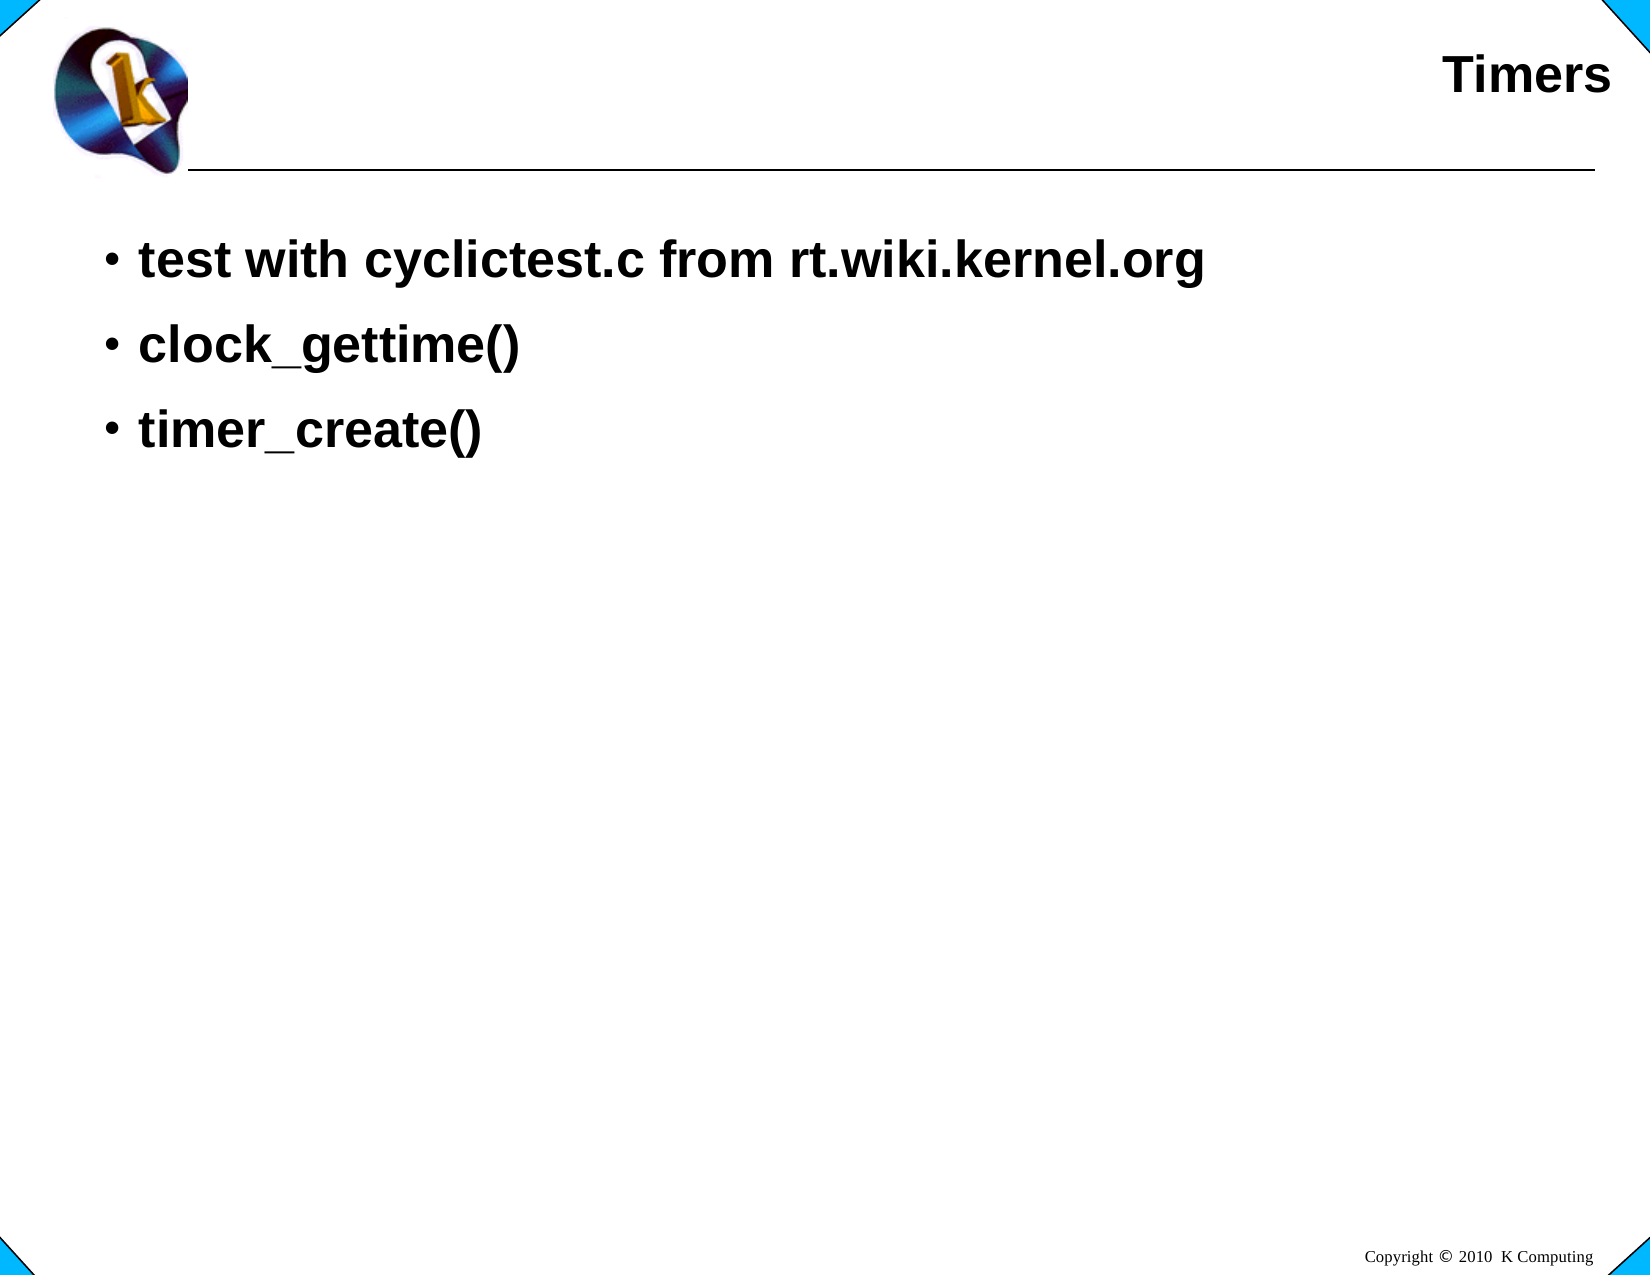

# Timers
 test with cyclictest.c from rt.wiki.kernel.org
 clock_gettime()
 timer_create()